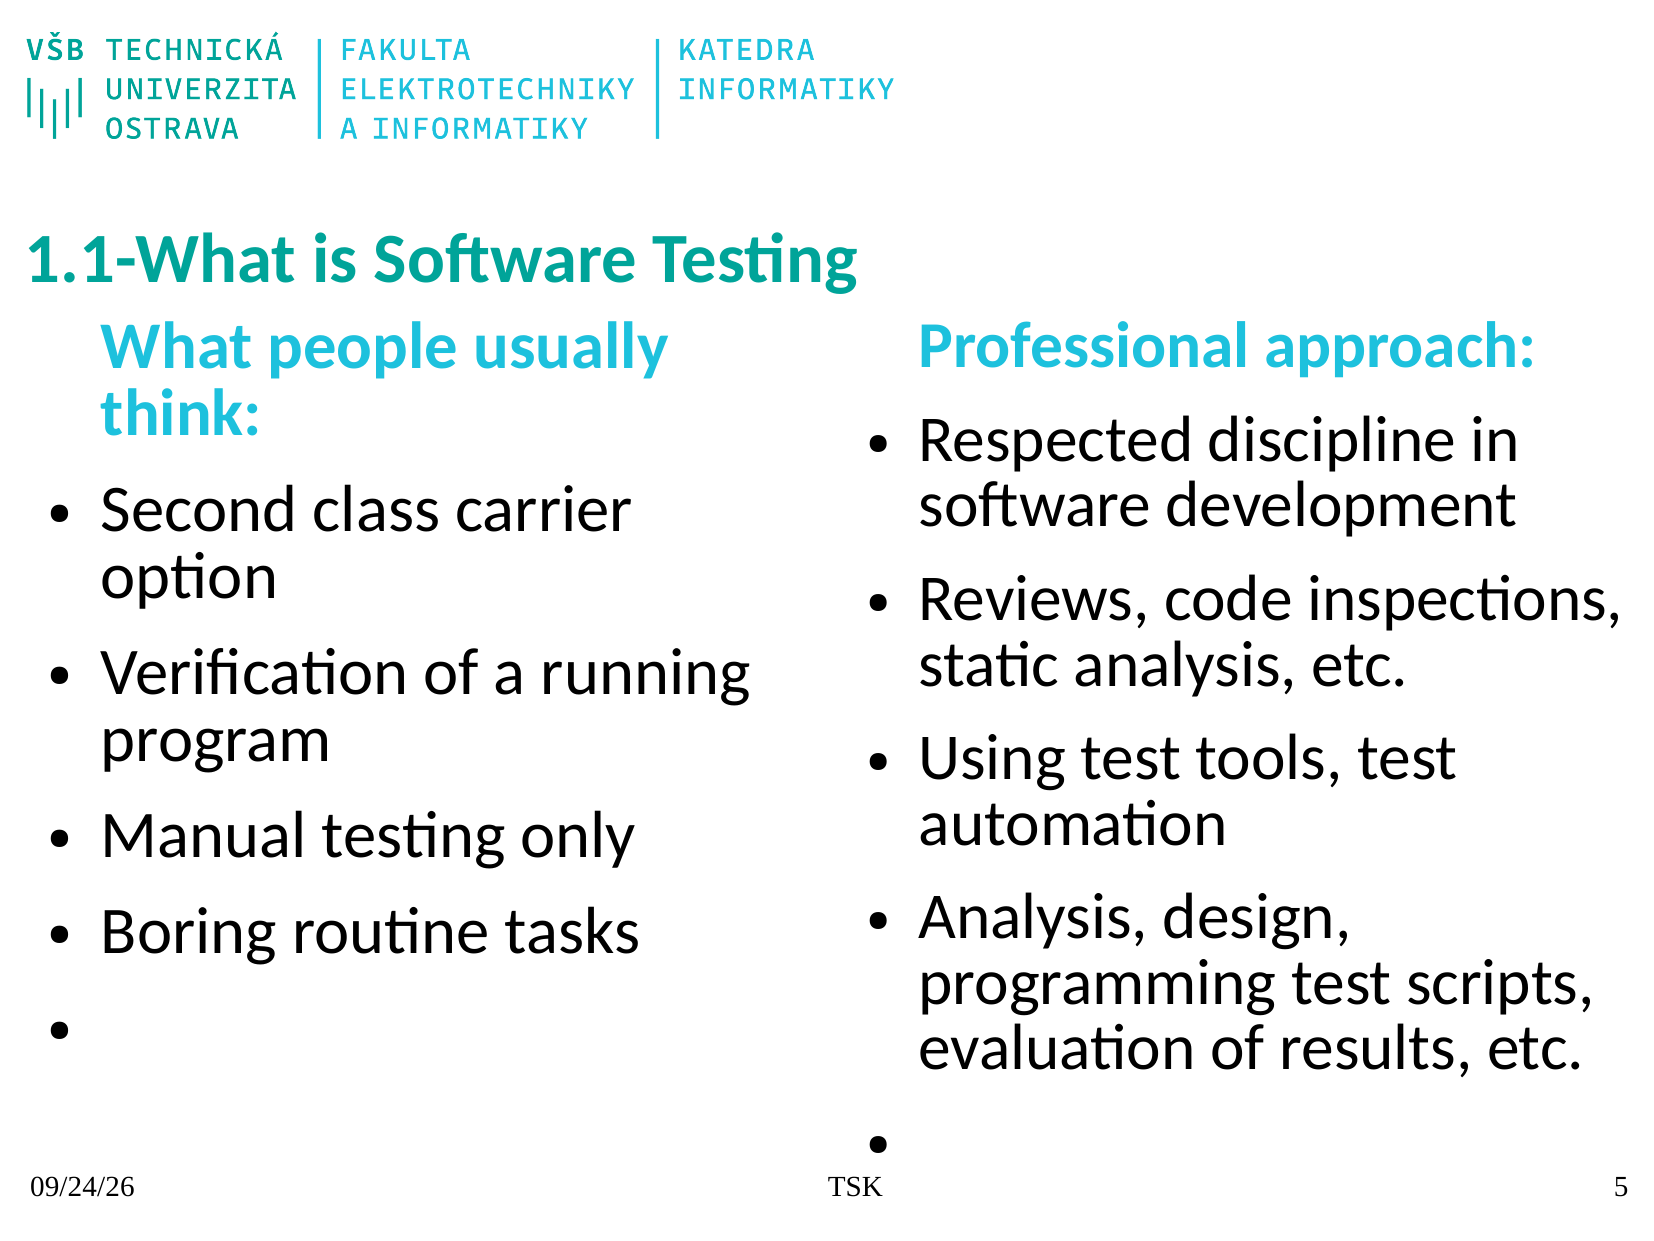

# 1.1-What is Software Testing
What people usually think:
Second class carrier option
Verification of a running program
Manual testing only
Boring routine tasks
Professional approach:
Respected discipline in software development
Reviews, code inspections, static analysis, etc.
Using test tools, test automation
Analysis, design, programming test scripts, evaluation of results, etc.
TSK
5